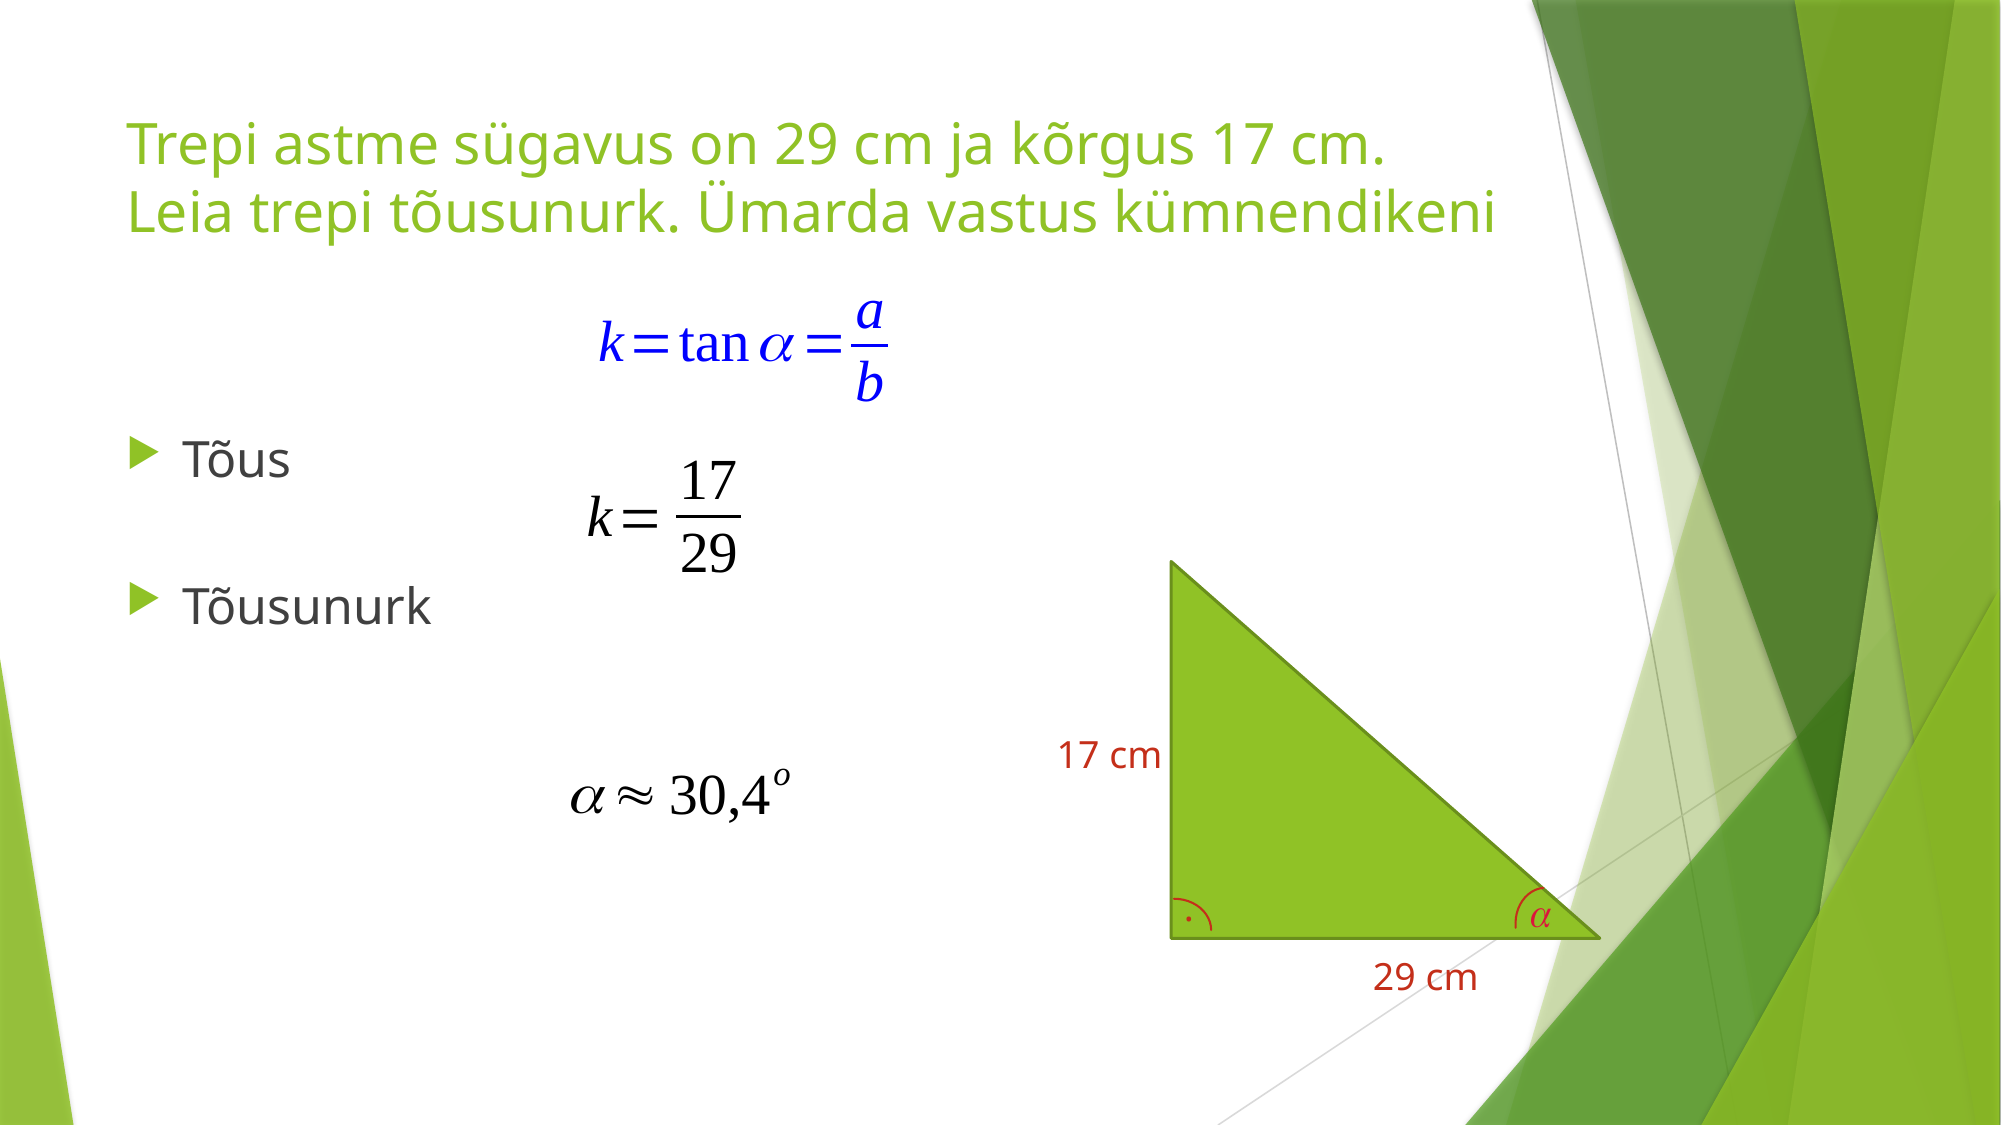

# Trepi astme sügavus on 29 cm ja kõrgus 17 cm. Leia trepi tõusunurk. Ümarda vastus kümnendikeni
Tõus
Tõusunurk
17 cm
.
29 cm